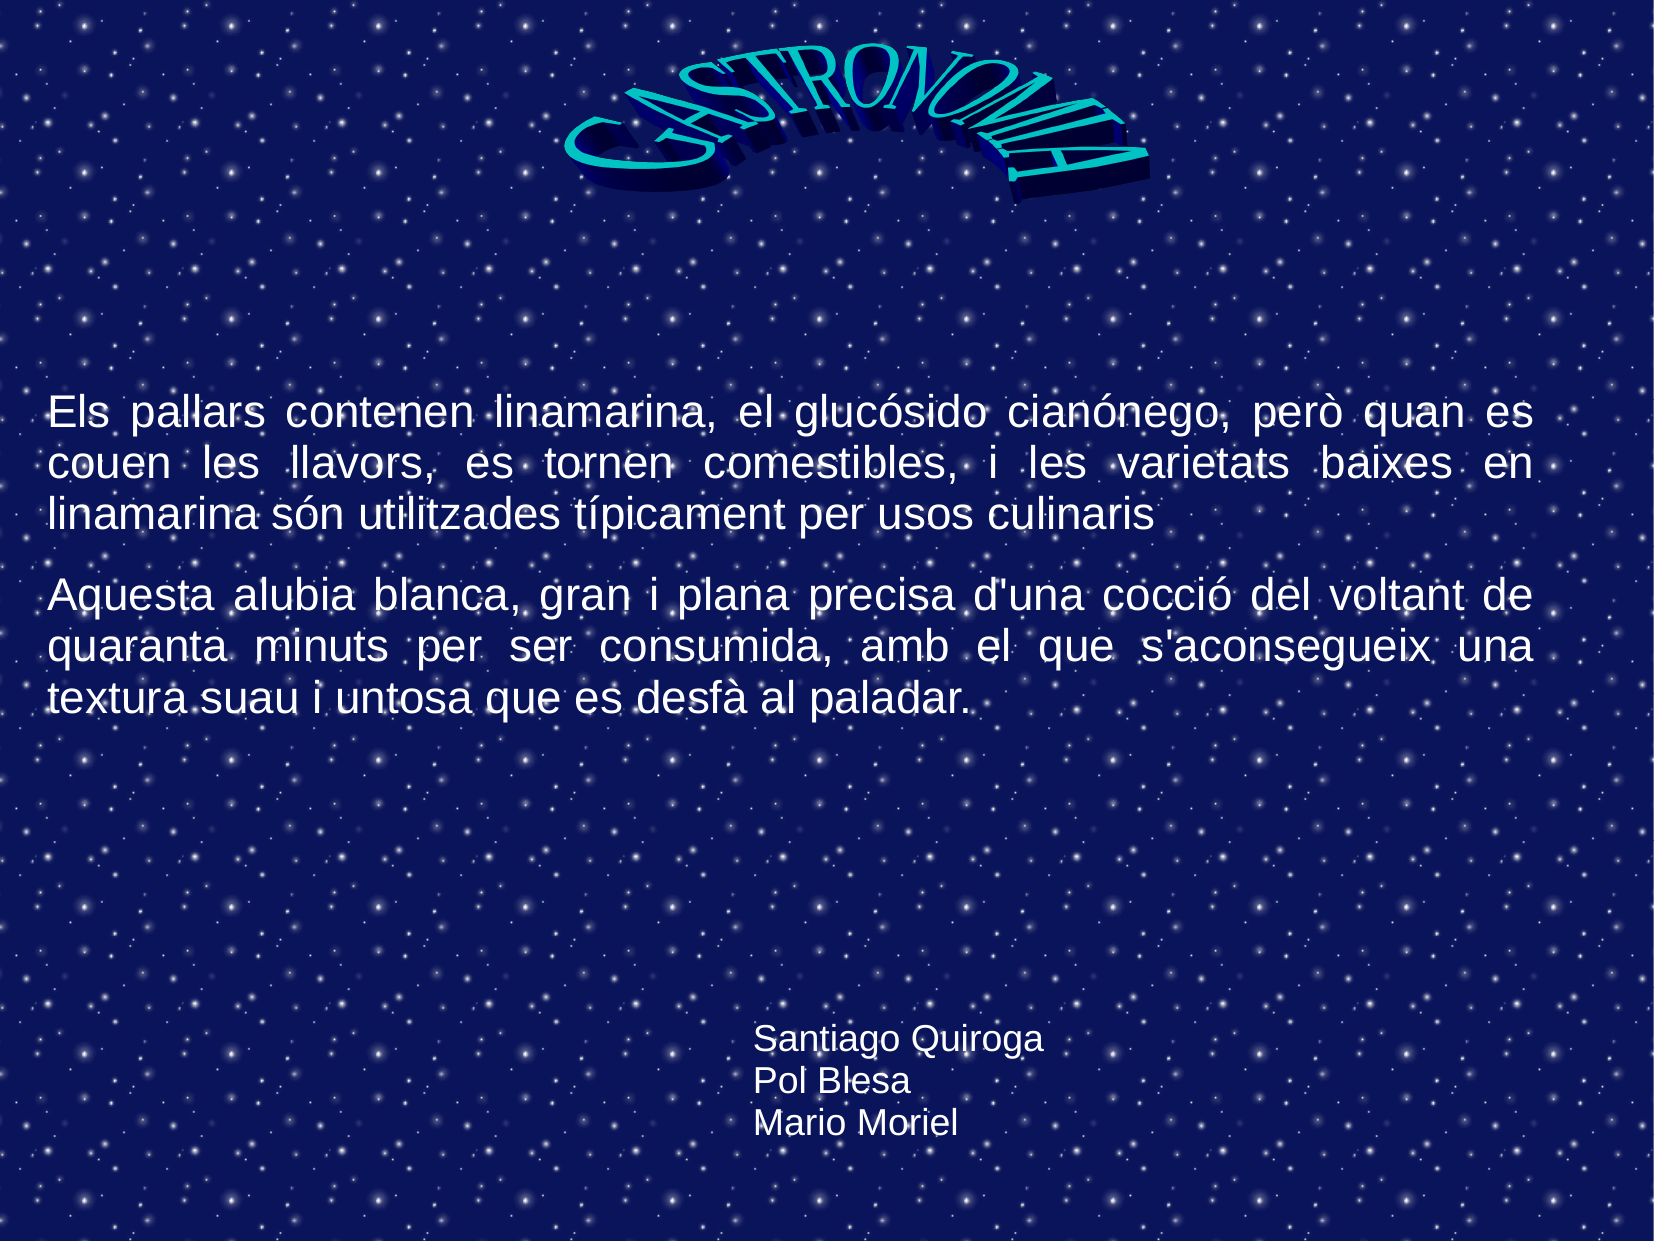

GASTRONOMIA
# Els pallars contenen linamarina, el glucósido cianónego, però quan es couen les llavors, es tornen comestibles, i les varietats baixes en linamarina són utilitzades típicament per usos culinaris
Aquesta alubia blanca, gran i plana precisa d'una cocció del voltant de quaranta minuts per ser consumida, amb el que s'aconsegueix una textura suau i untosa que es desfà al paladar.
Santiago Quiroga
Pol Blesa
Mario Moriel